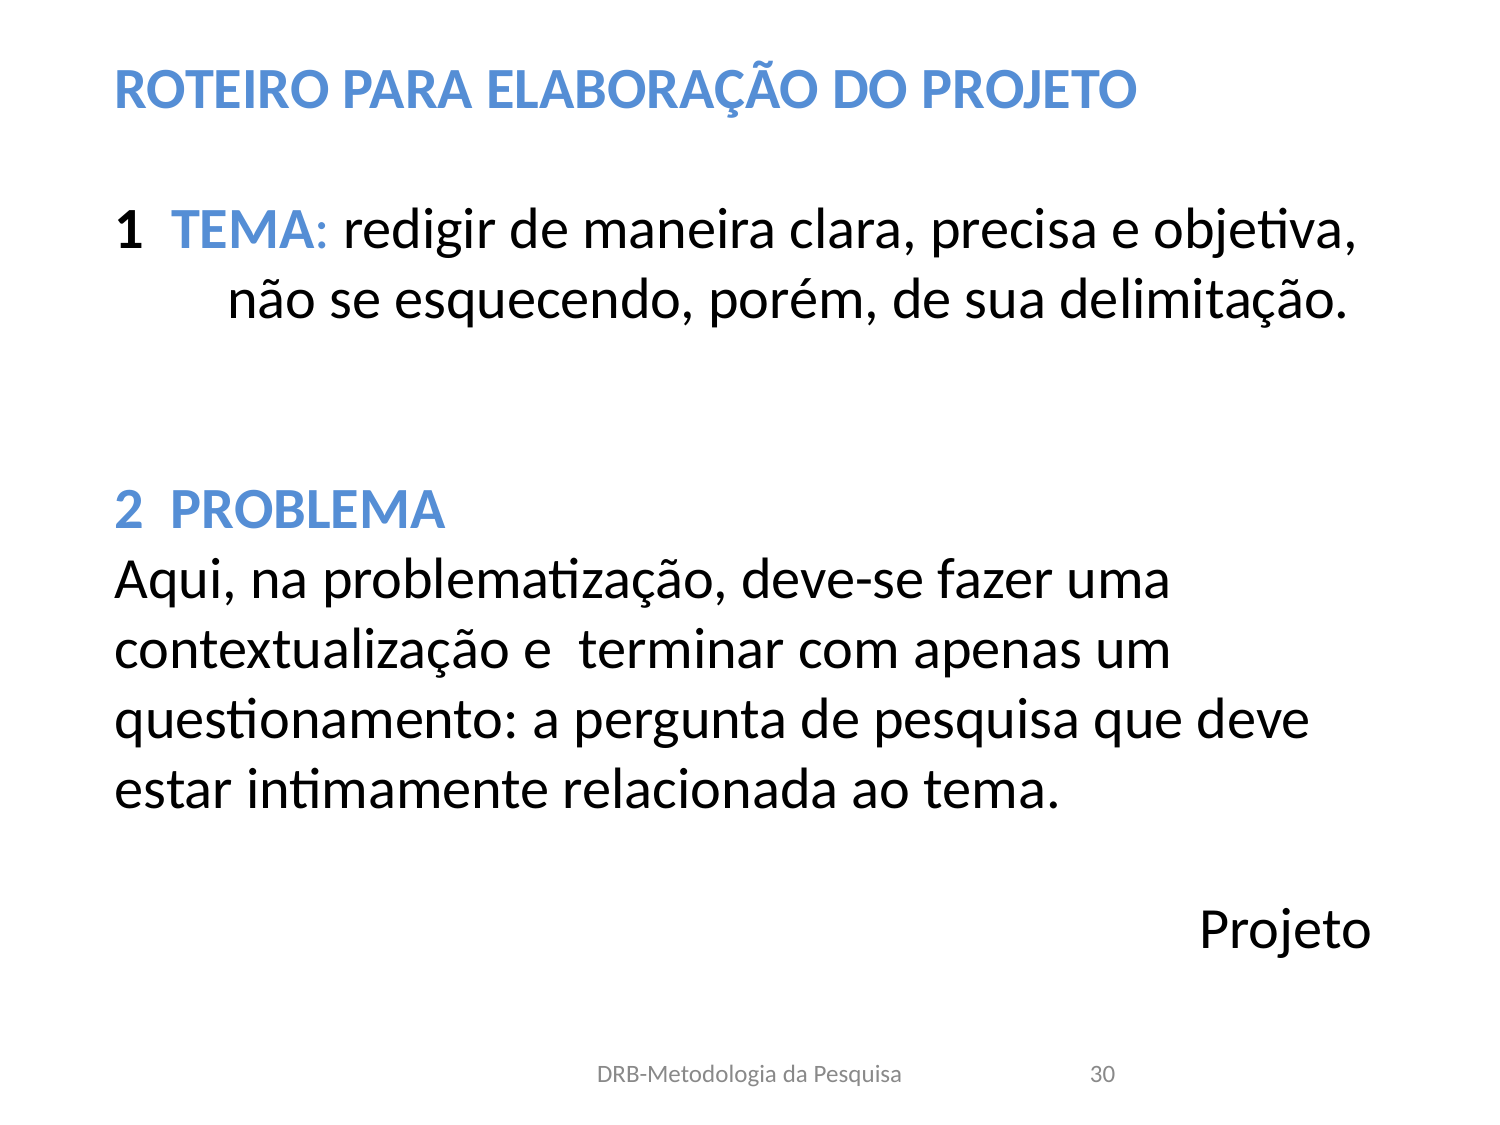

ROTEIRO PARA ELABORAÇÃO DO PROJETO
TEMA: redigir de maneira clara, precisa e objetiva, não se esquecendo, porém, de sua delimitação.
2 PROBLEMA
Aqui, na problematização, deve-se fazer uma contextualização e terminar com apenas um questionamento: a pergunta de pesquisa que deve estar intimamente relacionada ao tema.
Projeto
DRB-Metodologia da Pesquisa